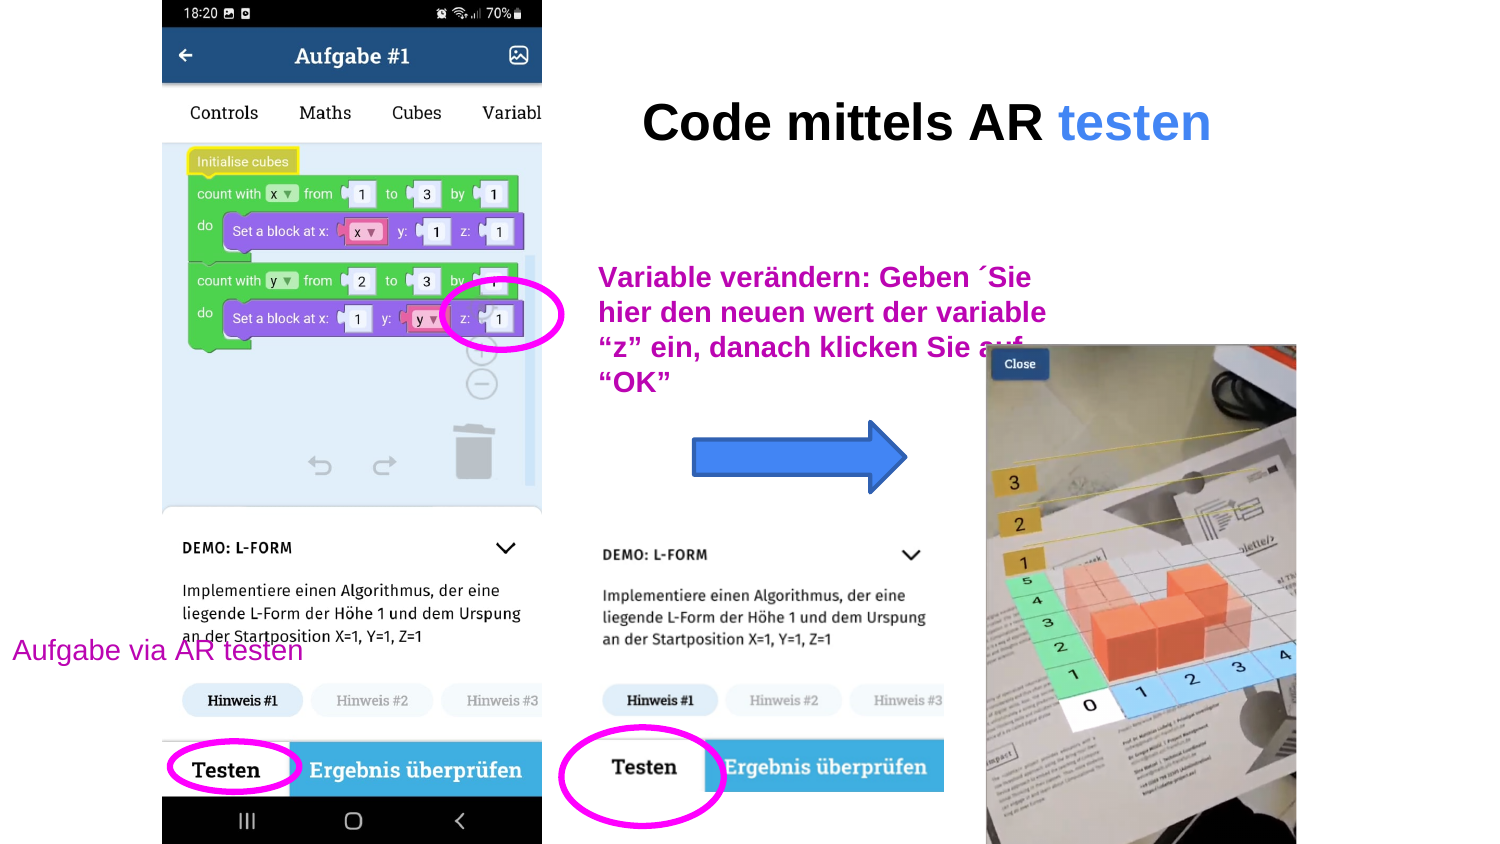

# Code mittels AR testen
Variable verändern: Geben ´Sie hier den neuen wert der variable “z” ein, danach klicken Sie auf “OK”
Aufgabe via AR testen